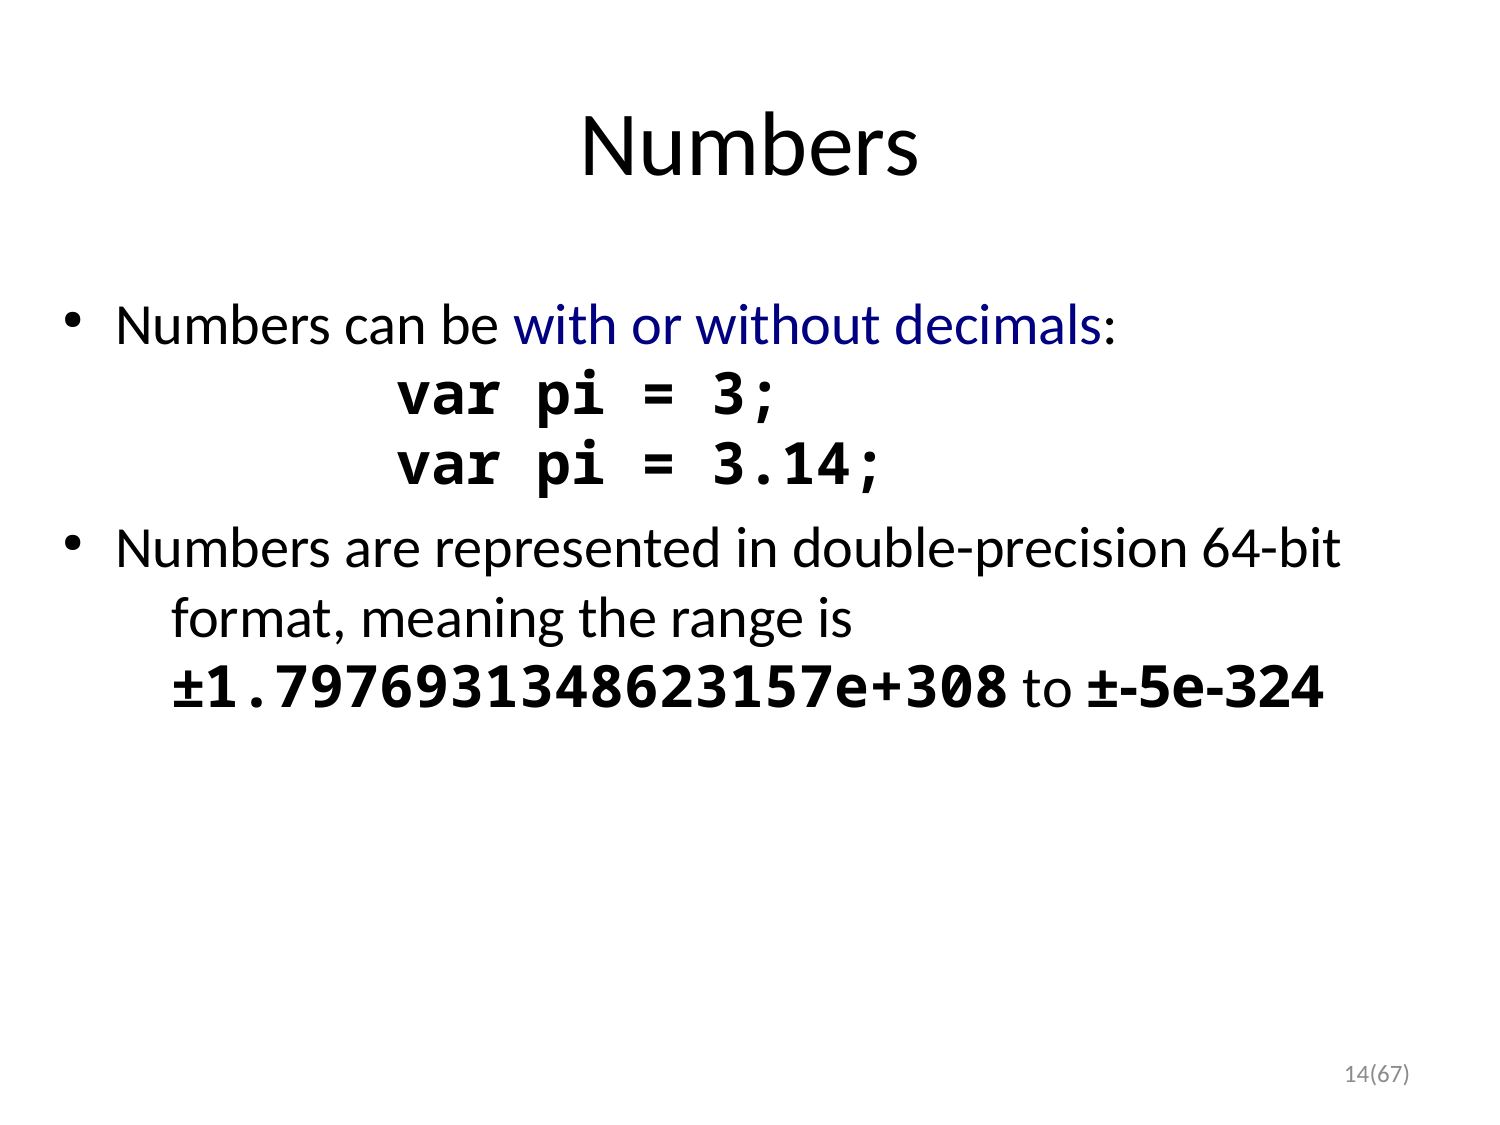

# Numbers
Numbers can be with or without decimals:
			var pi = 3;
 	var pi = 3.14;
Numbers are represented in double-precision 64-bit format, meaning the range is ±1.7976931348623157e+308 to ±-5e-324
14